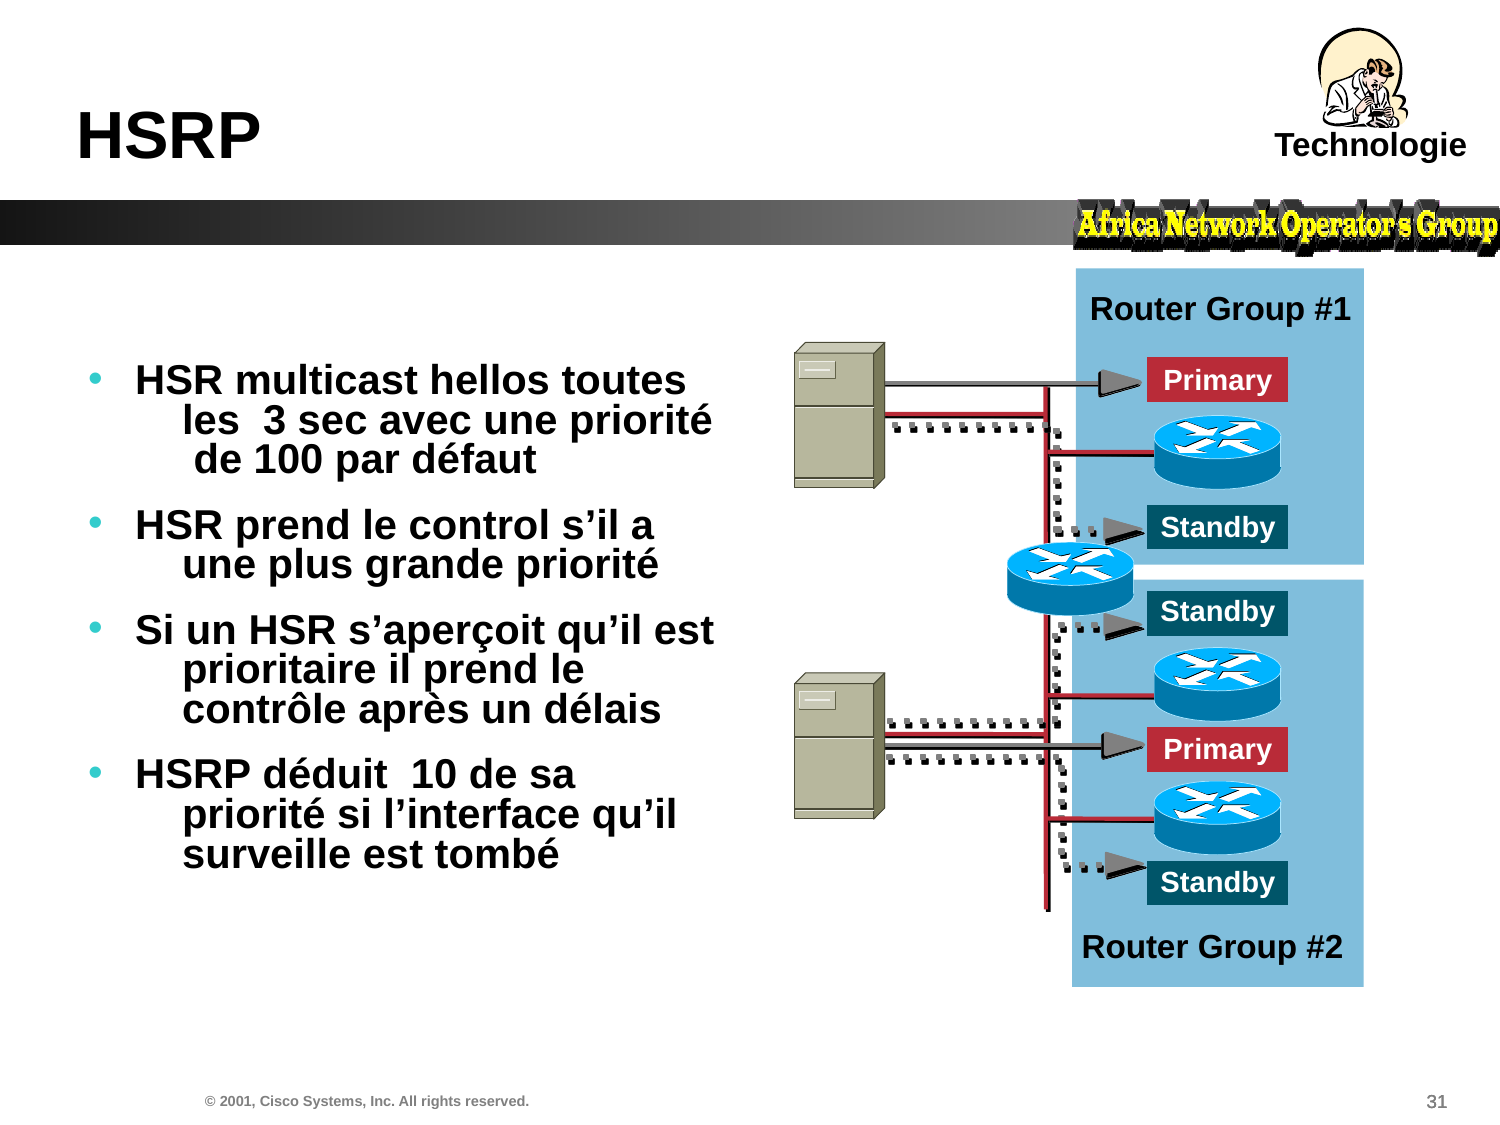

# HSRP
Technologie
HSR multicast hellos toutes les 3 sec avec une priorité de 100 par défaut
HSR prend le control s’il a une plus grande priorité
Si un HSR s’aperçoit qu’il est prioritaire il prend le contrôle après un délais
HSRP déduit 10 de sa priorité si l’interface qu’il surveille est tombé
Router Group #1
Primary
Standby
Standby
Primary
Standby
Router Group #2